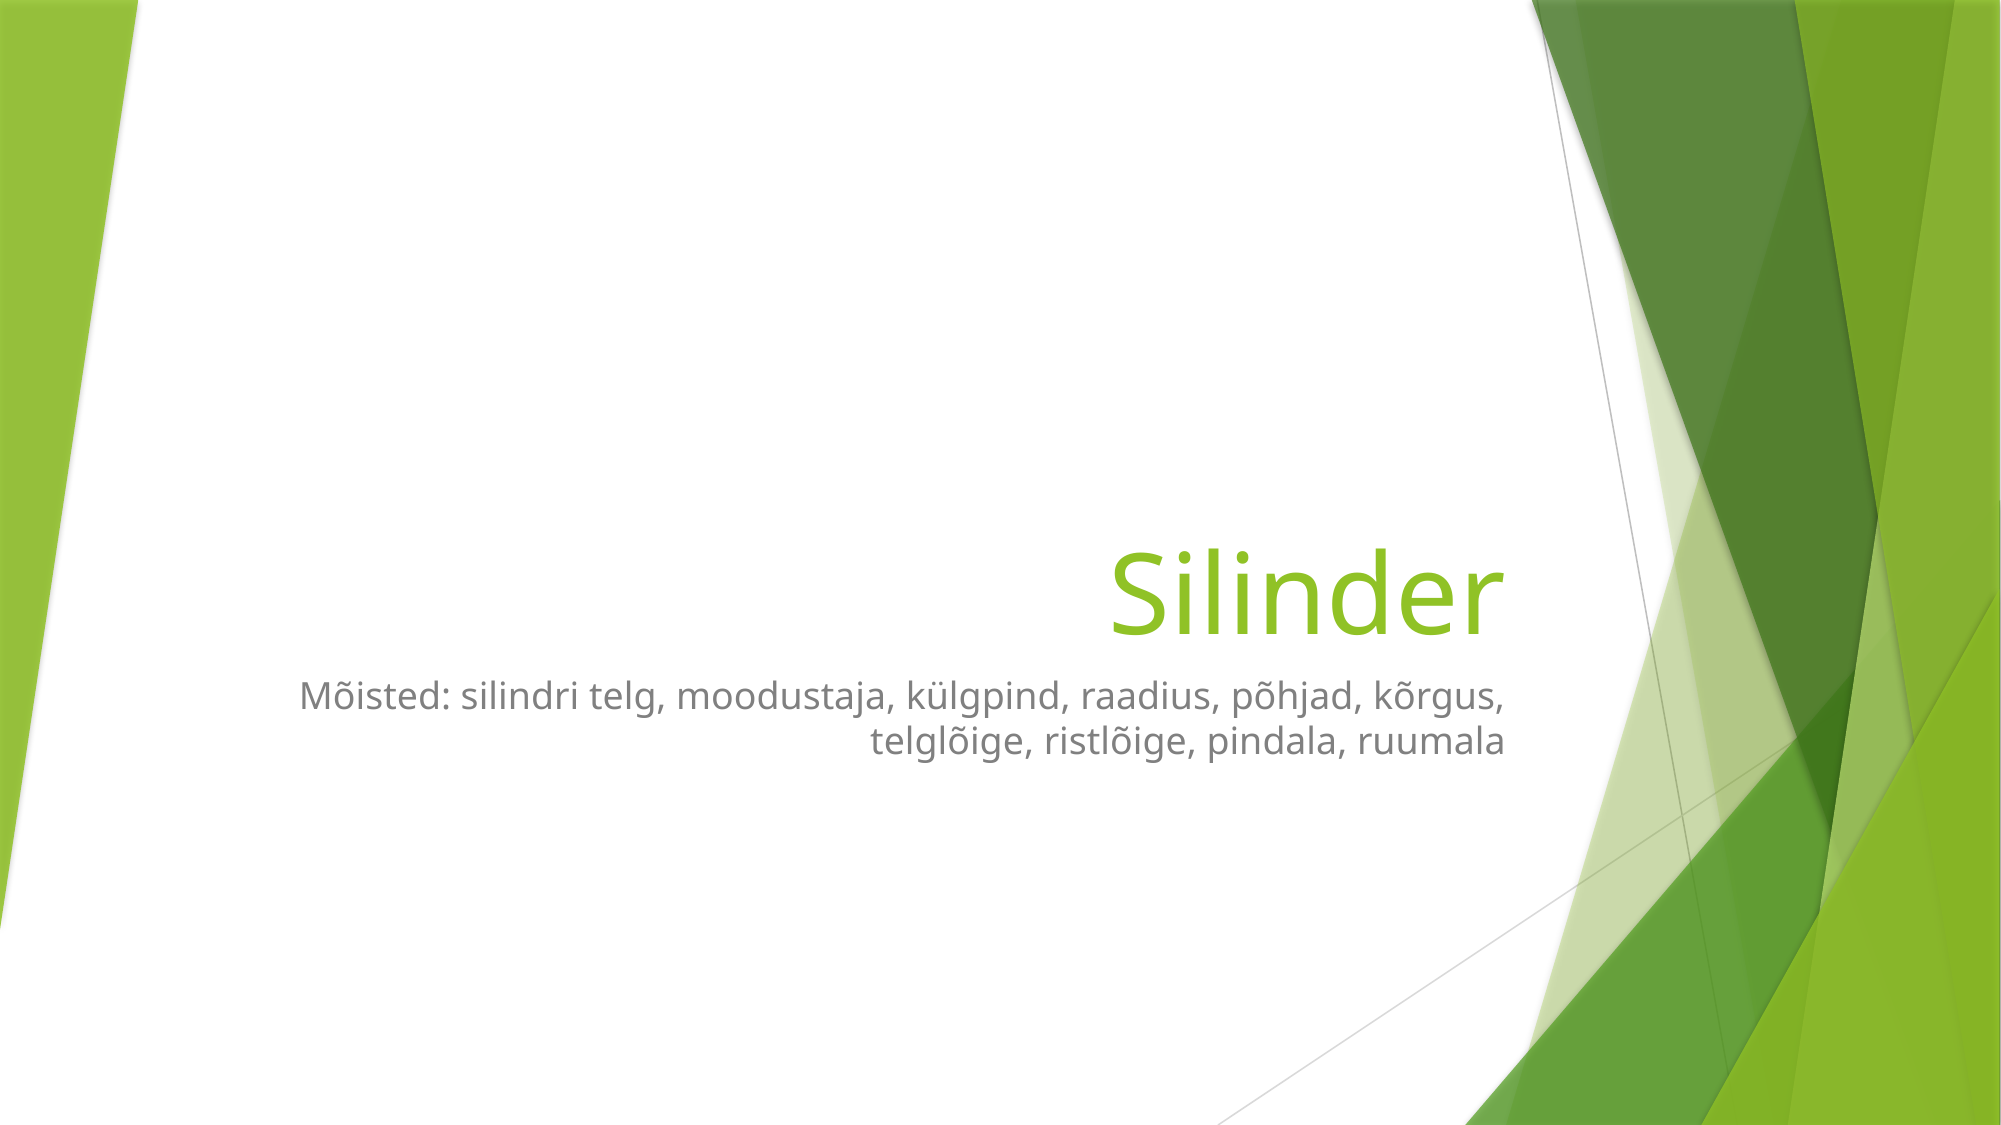

# Silinder
Mõisted: silindri telg, moodustaja, külgpind, raadius, põhjad, kõrgus, telglõige, ristlõige, pindala, ruumala